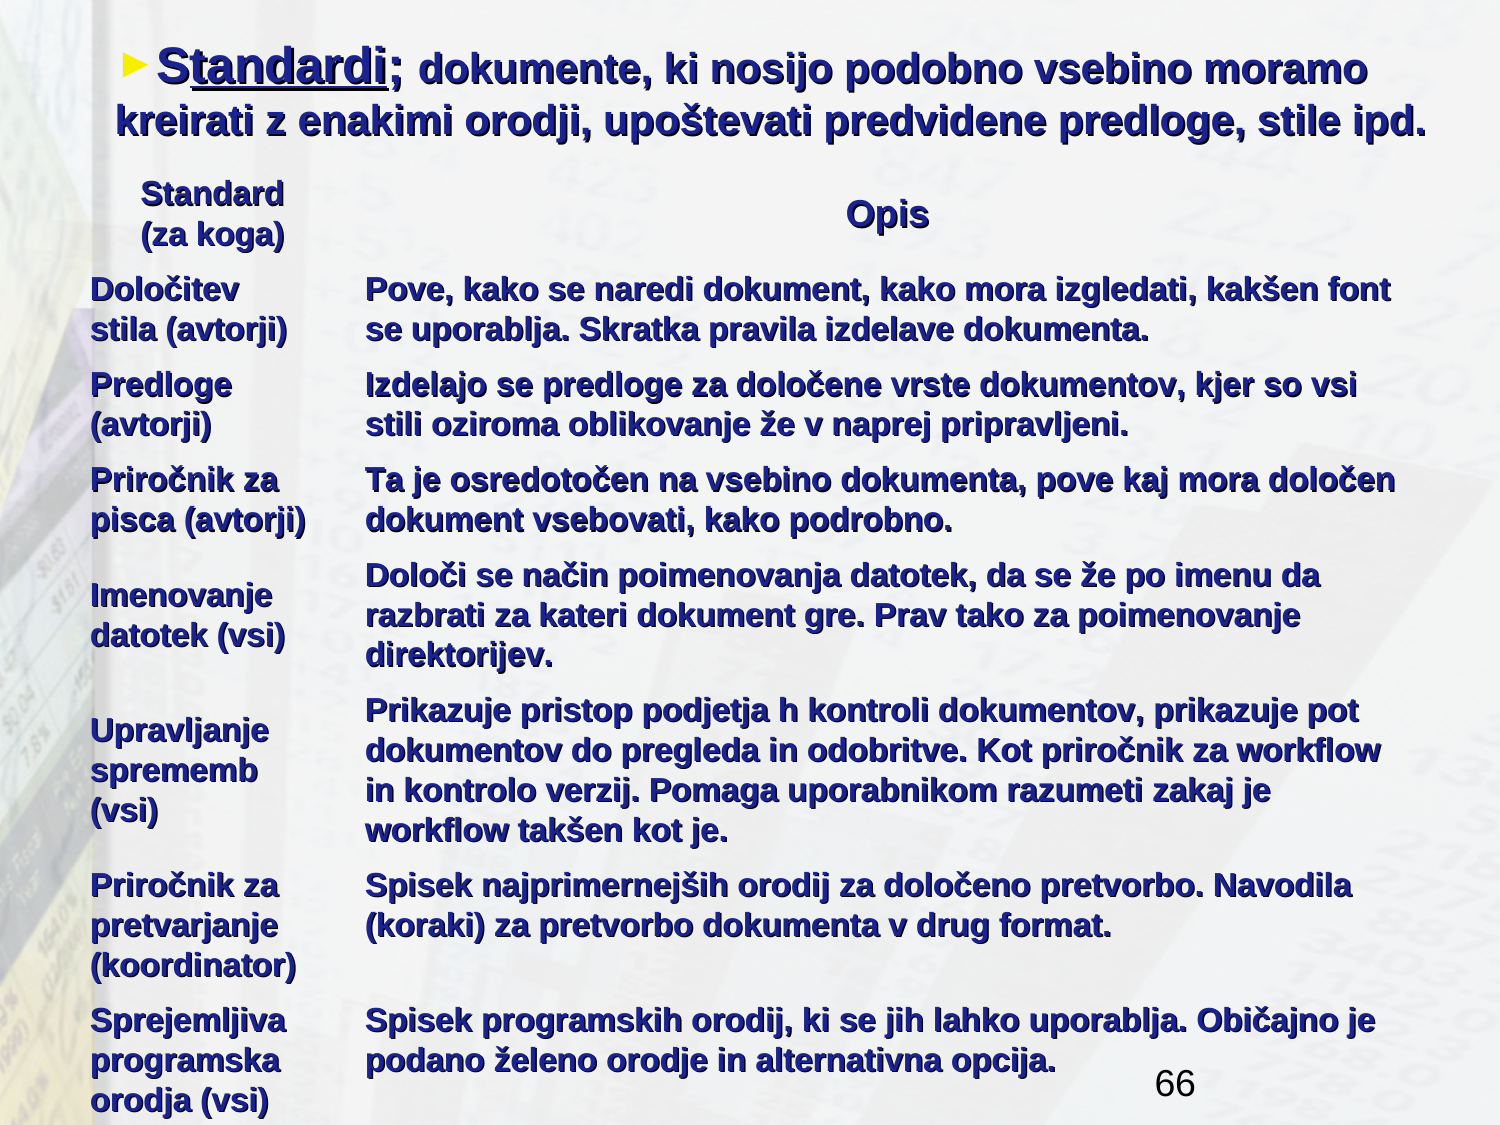

# Standardi; dokumente, ki nosijo podobno vsebino moramo kreirati z enakimi orodji, upoštevati predvidene predloge, stile ipd.
| Standard (za koga) | Opis |
| --- | --- |
| Določitev stila (avtorji) | Pove, kako se naredi dokument, kako mora izgledati, kakšen font se uporablja. Skratka pravila izdelave dokumenta. |
| Predloge (avtorji) | Izdelajo se predloge za določene vrste dokumentov, kjer so vsi stili oziroma oblikovanje že v naprej pripravljeni. |
| Priročnik za pisca (avtorji) | Ta je osredotočen na vsebino dokumenta, pove kaj mora določen dokument vsebovati, kako podrobno. |
| Imenovanje datotek (vsi) | Določi se način poimenovanja datotek, da se že po imenu da razbrati za kateri dokument gre. Prav tako za poimenovanje direktorijev. |
| Upravljanje sprememb (vsi) | Prikazuje pristop podjetja h kontroli dokumentov, prikazuje pot dokumentov do pregleda in odobritve. Kot priročnik za workflow in kontrolo verzij. Pomaga uporabnikom razumeti zakaj je workflow takšen kot je. |
| Priročnik za pretvarjanje (koordinator) | Spisek najprimernejših orodij za določeno pretvorbo. Navodila (koraki) za pretvorbo dokumenta v drug format. |
| Sprejemljiva programska orodja (vsi) | Spisek programskih orodij, ki se jih lahko uporablja. Običajno je podano želeno orodje in alternativna opcija. |
66